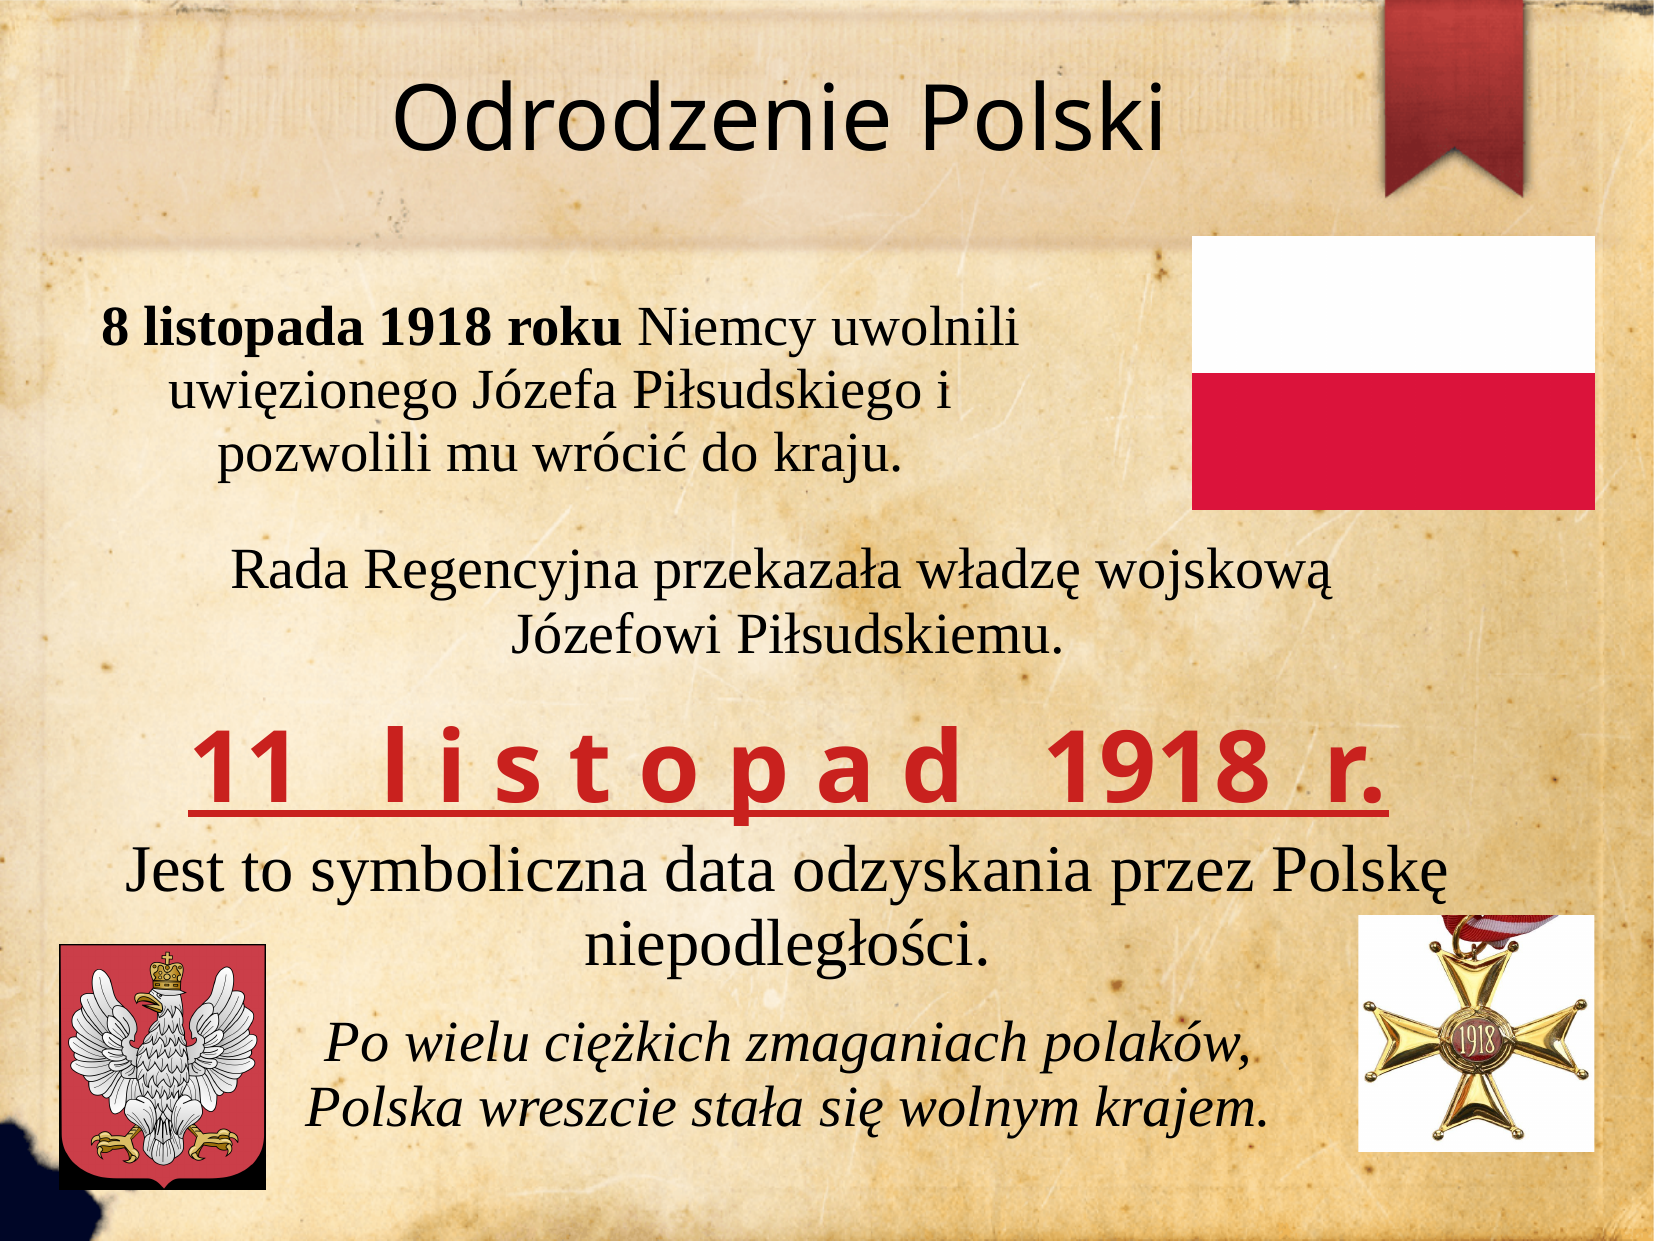

# Odrodzenie Polski
8 listopada 1918 roku Niemcy uwolnili uwięzionego Józefa Piłsudskiego i pozwolili mu wrócić do kraju.
Rada Regencyjna przekazała władzę wojskową
Józefowi Piłsudskiemu.
11 l i s t o p a d 1918 r.
Jest to symboliczna data odzyskania przez Polskę niepodległości.
 Po wielu ciężkich zmaganiach polaków,
Polska wreszcie stała się wolnym krajem.